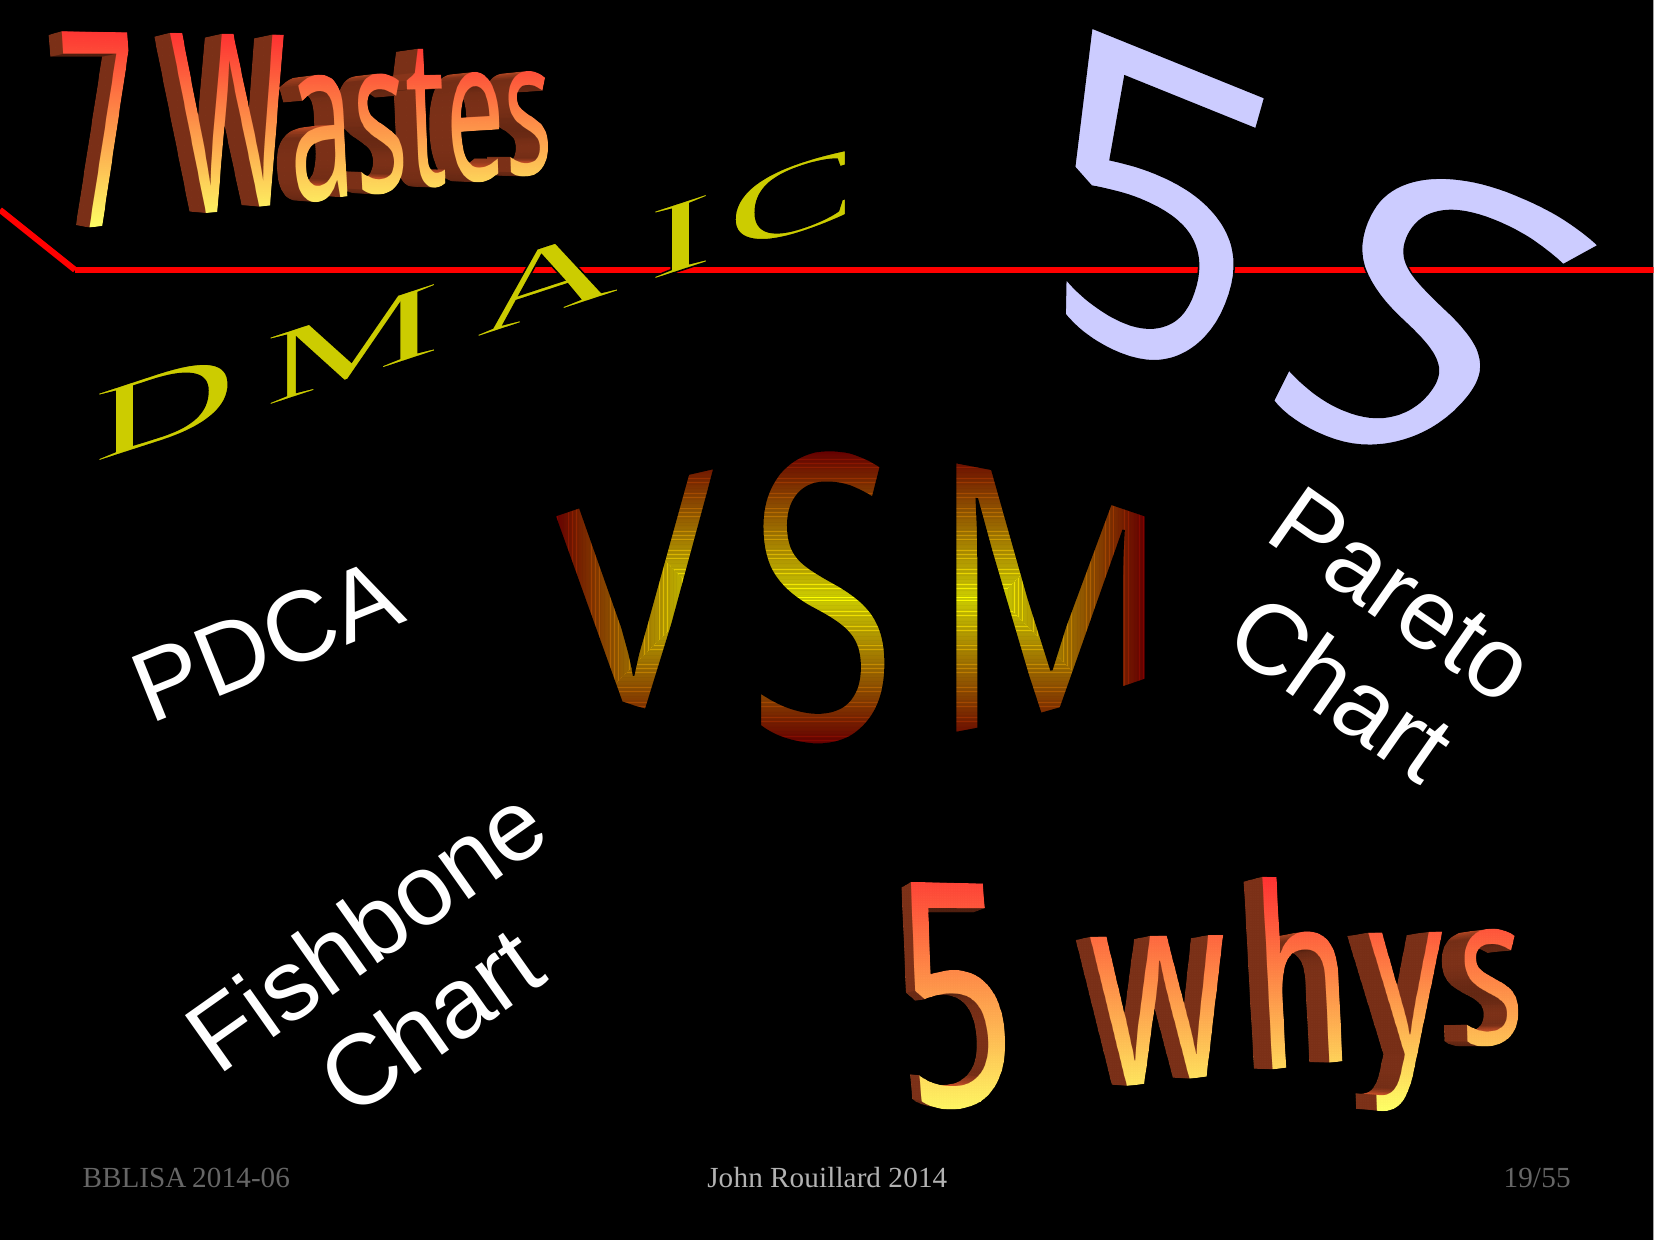

DMAIC
7 Wastes
5S
VSM
Pareto
 Chart
PDCA
Fishbone
 Chart
5 whys
BBLISA 2014-06
John Rouillard 2014
19